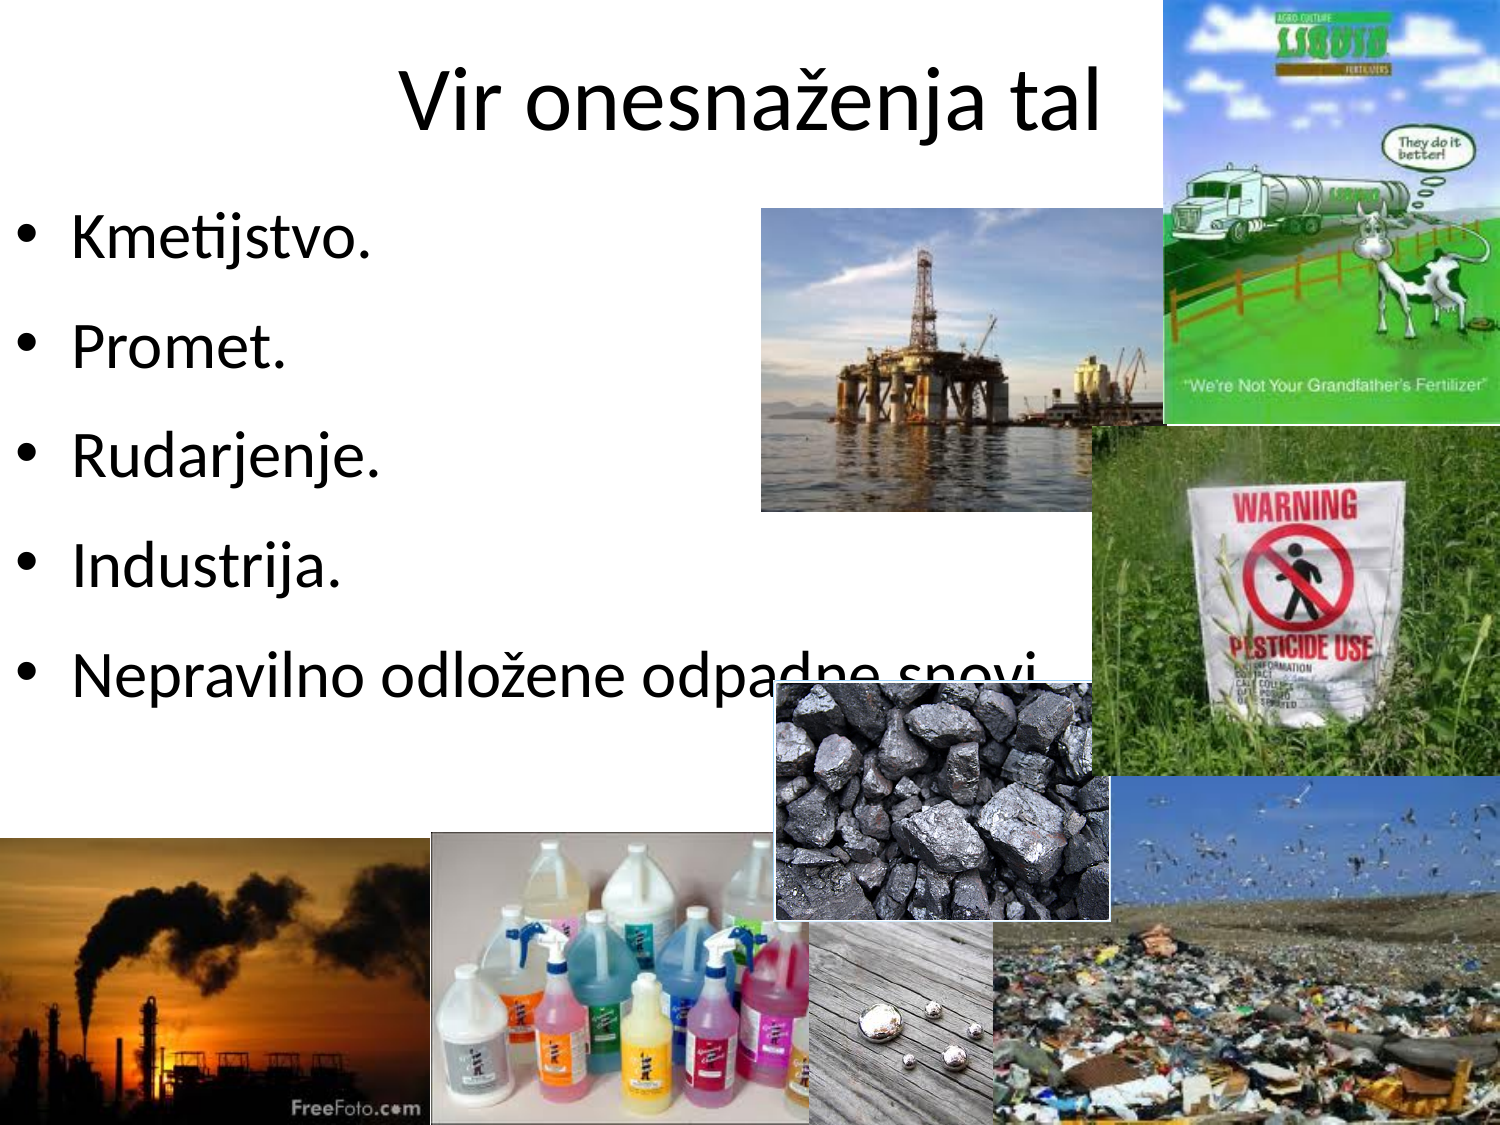

# Vir onesnaženja tal
Kmetijstvo.
Promet.
Rudarjenje.
Industrija.
Nepravilno odložene odpadne snovi.